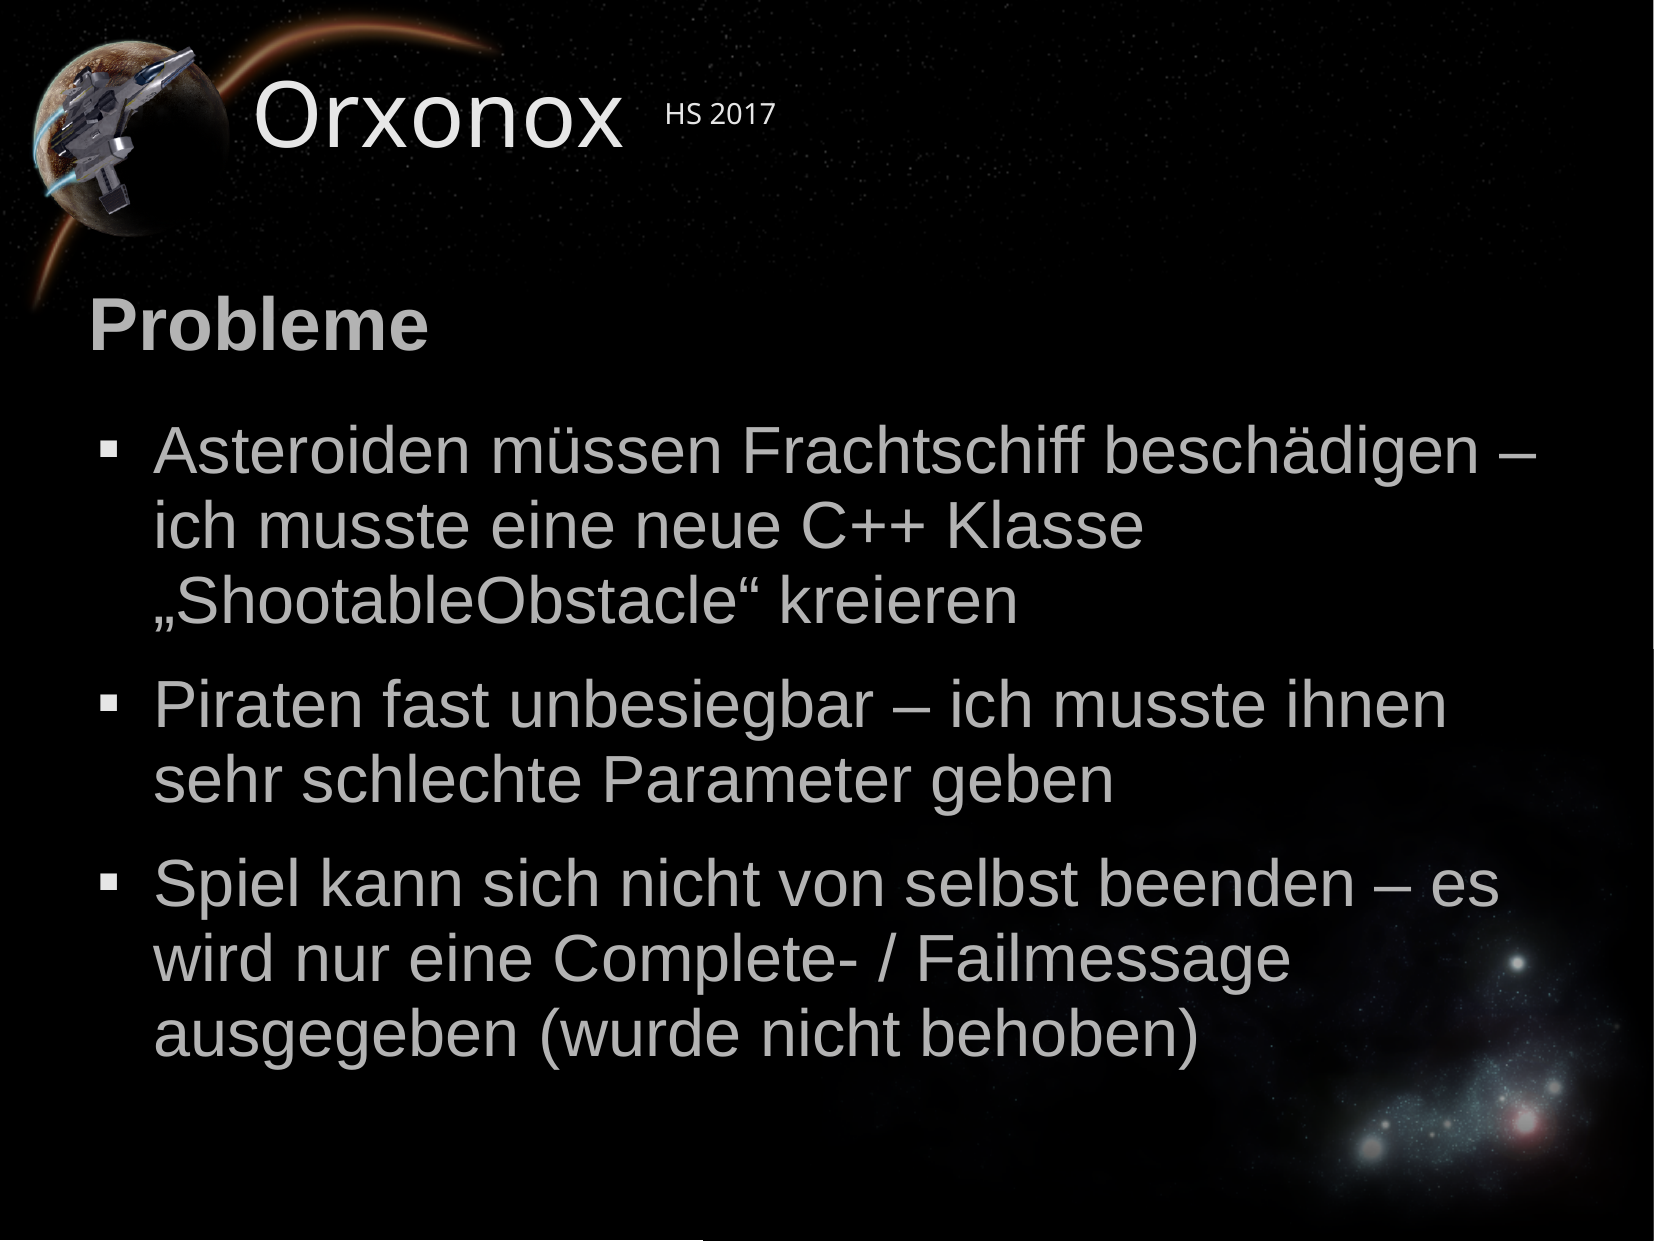

# Probleme
Asteroiden müssen Frachtschiff beschädigen – ich musste eine neue C++ Klasse „ShootableObstacle“ kreieren
Piraten fast unbesiegbar – ich musste ihnen sehr schlechte Parameter geben
Spiel kann sich nicht von selbst beenden – es wird nur eine Complete- / Failmessage ausgegeben (wurde nicht behoben)